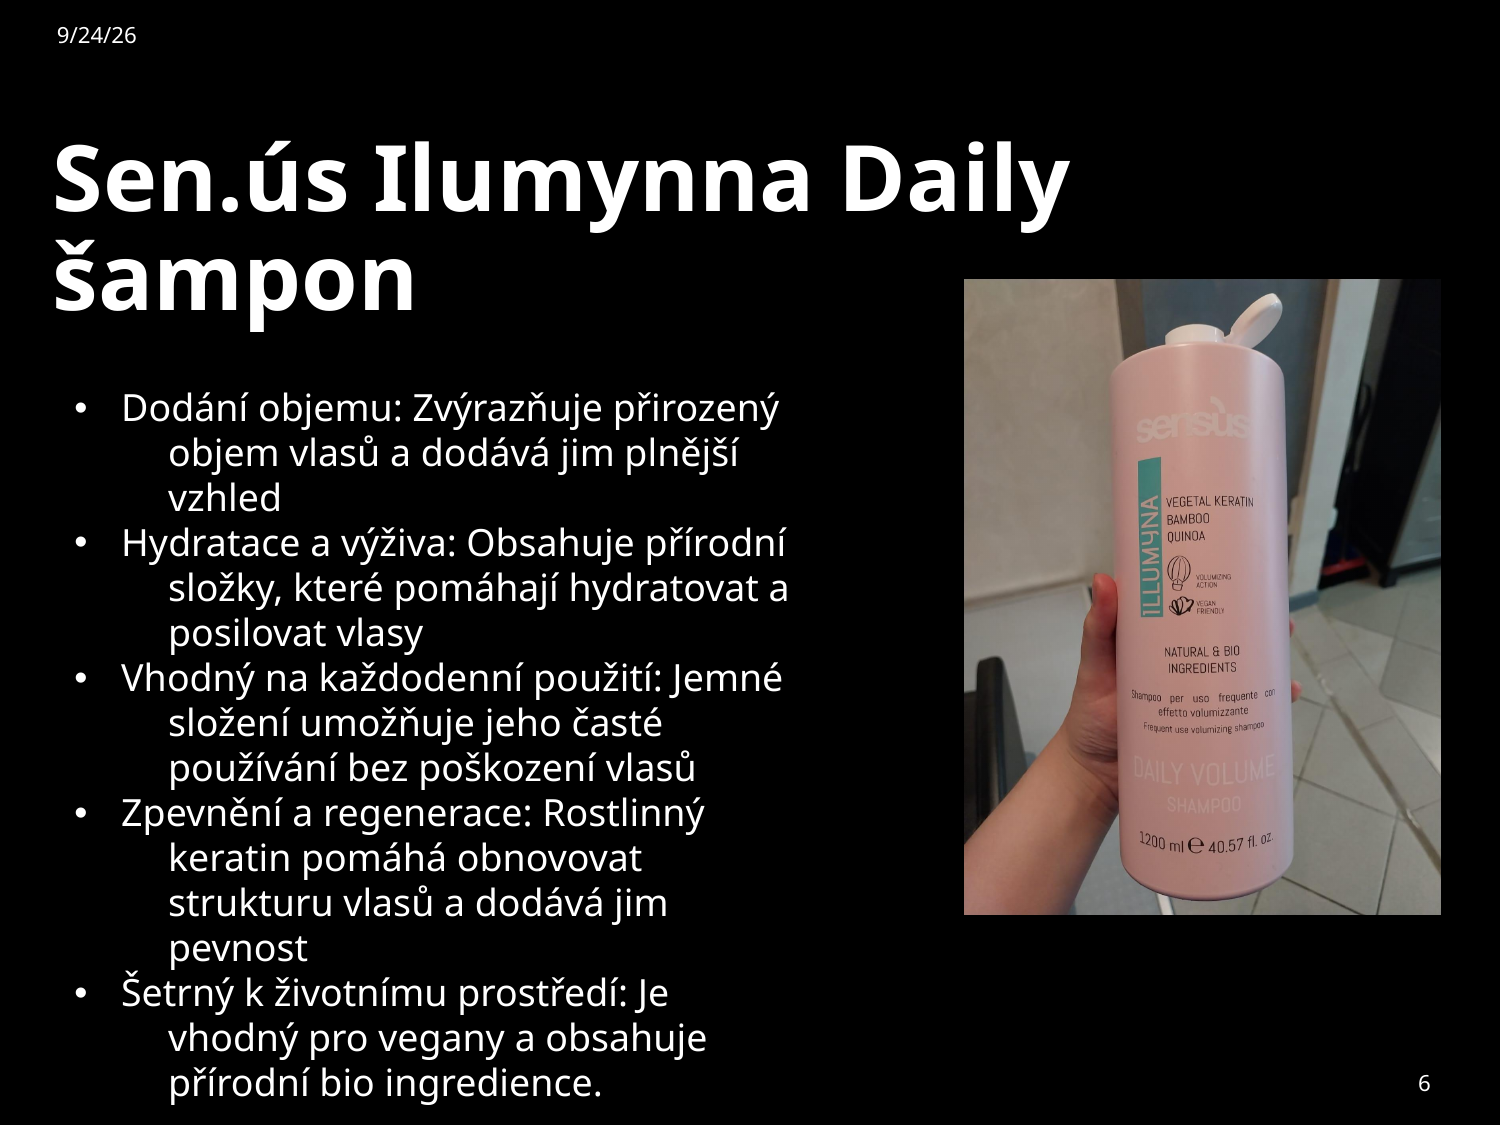

# Sen.ús Ilumynna Daily šampon
Dodání objemu: Zvýrazňuje přirozený objem vlasů a dodává jim plnější vzhled
Hydratace a výživa: Obsahuje přírodní složky, které pomáhají hydratovat a posilovat vlasy
Vhodný na každodenní použití: Jemné složení umožňuje jeho časté používání bez poškození vlasů
Zpevnění a regenerace: Rostlinný keratin pomáhá obnovovat strukturu vlasů a dodává jim pevnost
Šetrný k životnímu prostředí: Je vhodný pro vegany a obsahuje přírodní bio ingredience.